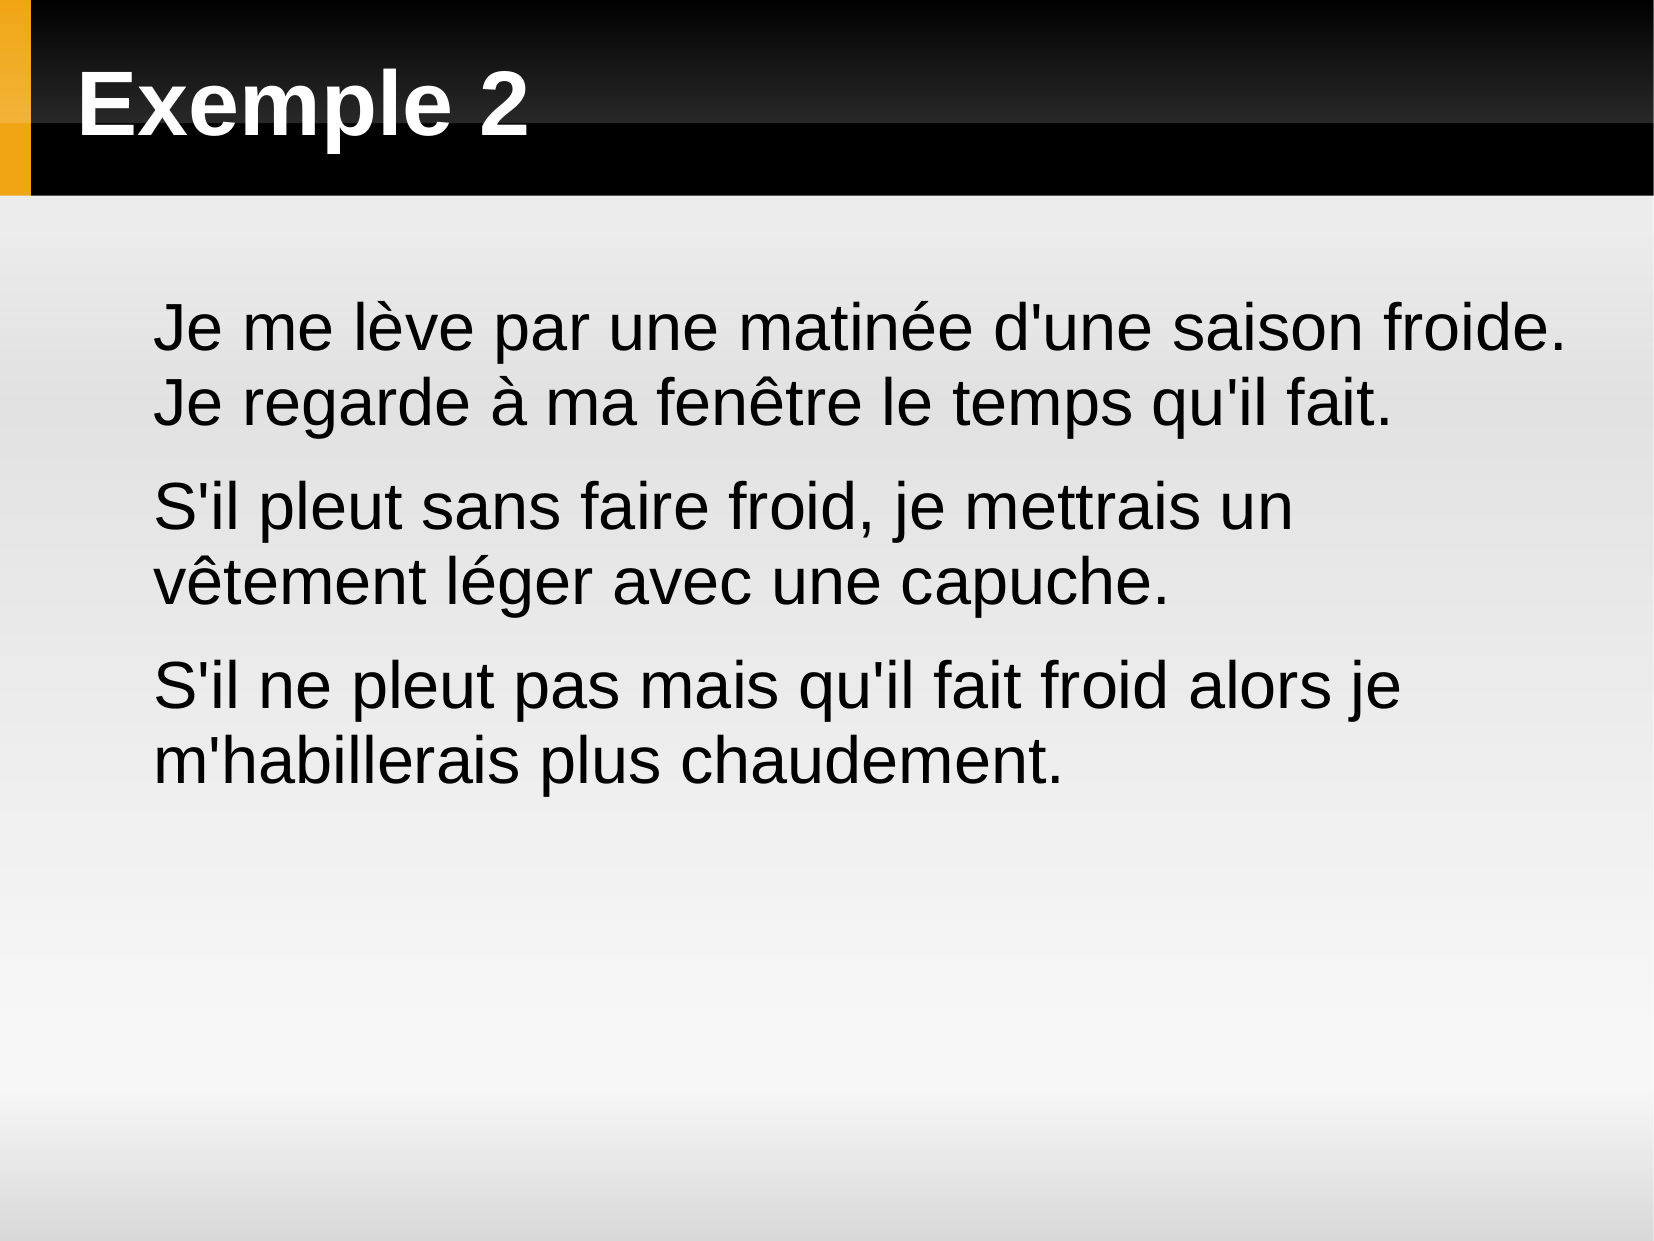

# Exemple 2
Je me lève par une matinée d'une saison froide. Je regarde à ma fenêtre le temps qu'il fait.
S'il pleut sans faire froid, je mettrais un vêtement léger avec une capuche.
S'il ne pleut pas mais qu'il fait froid alors je m'habillerais plus chaudement.